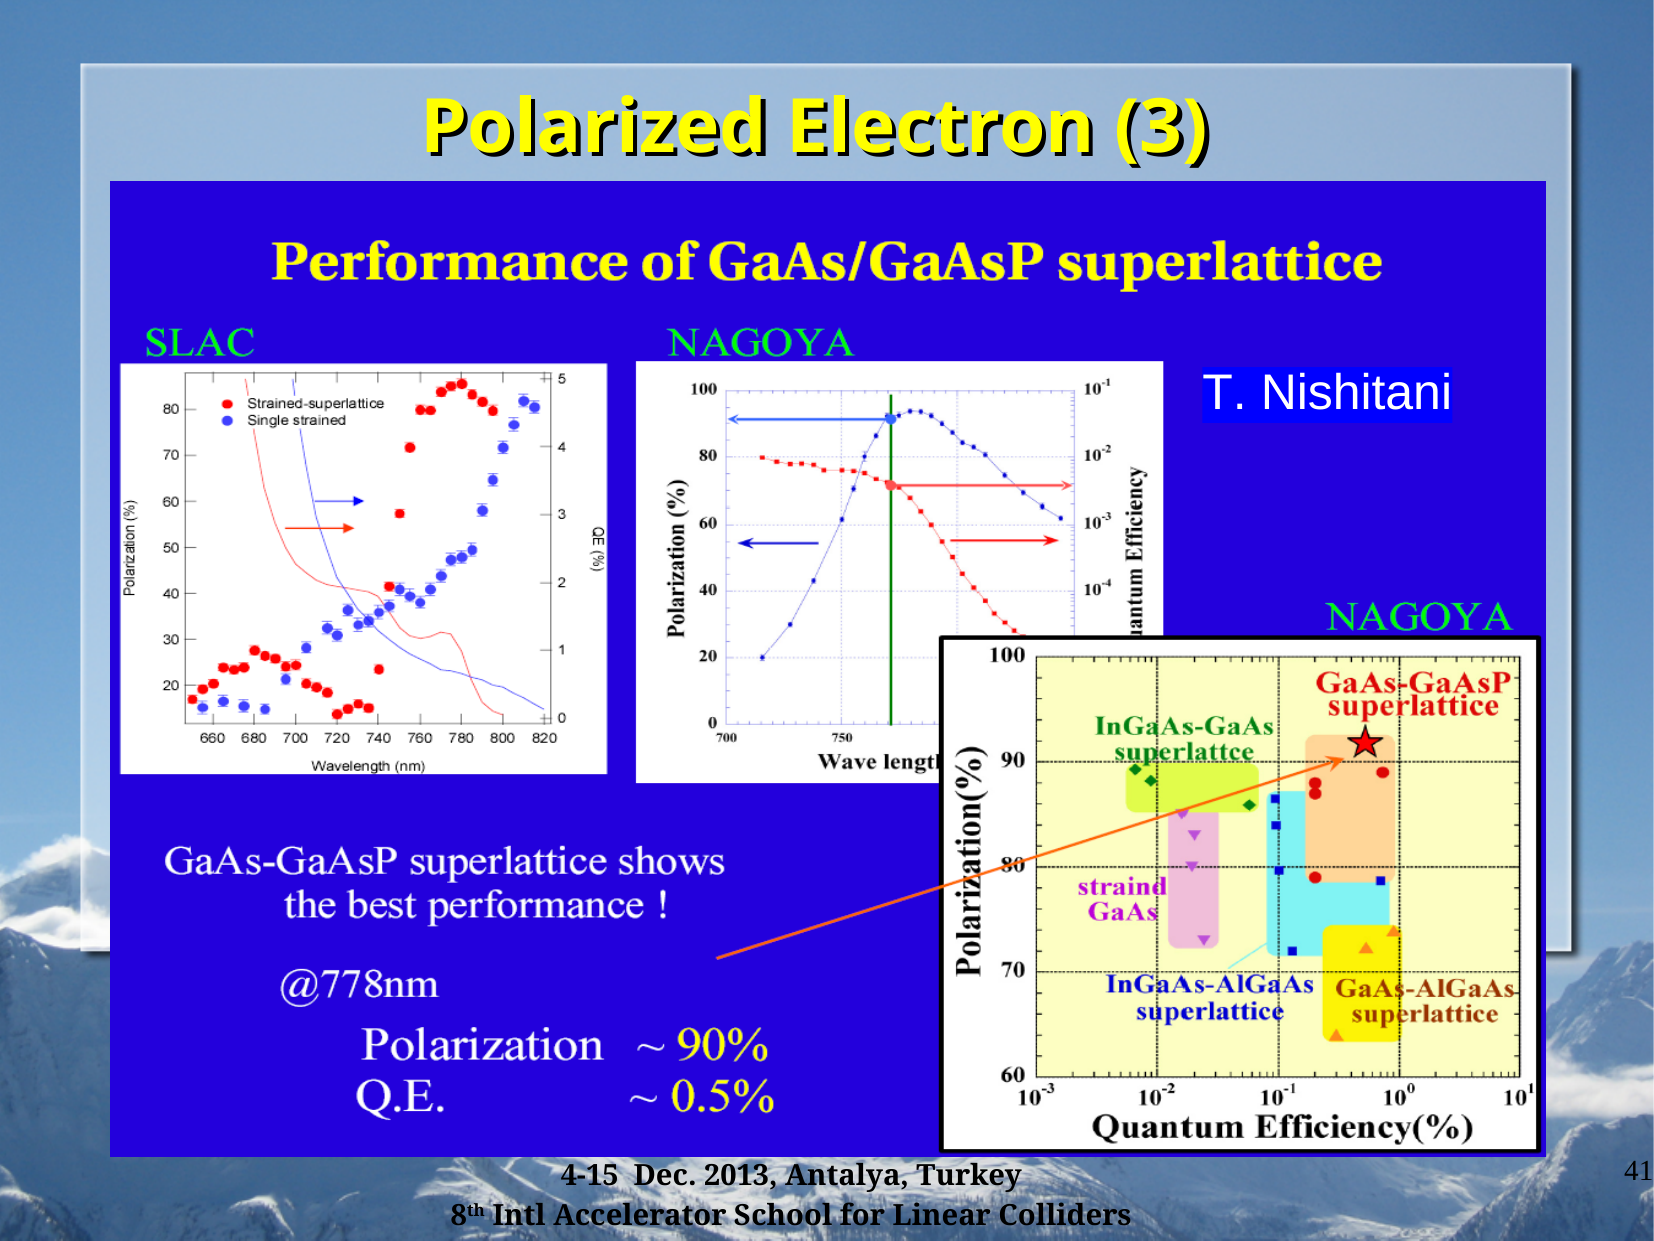

# Polarized Electron (3)
T. Nishitani
41